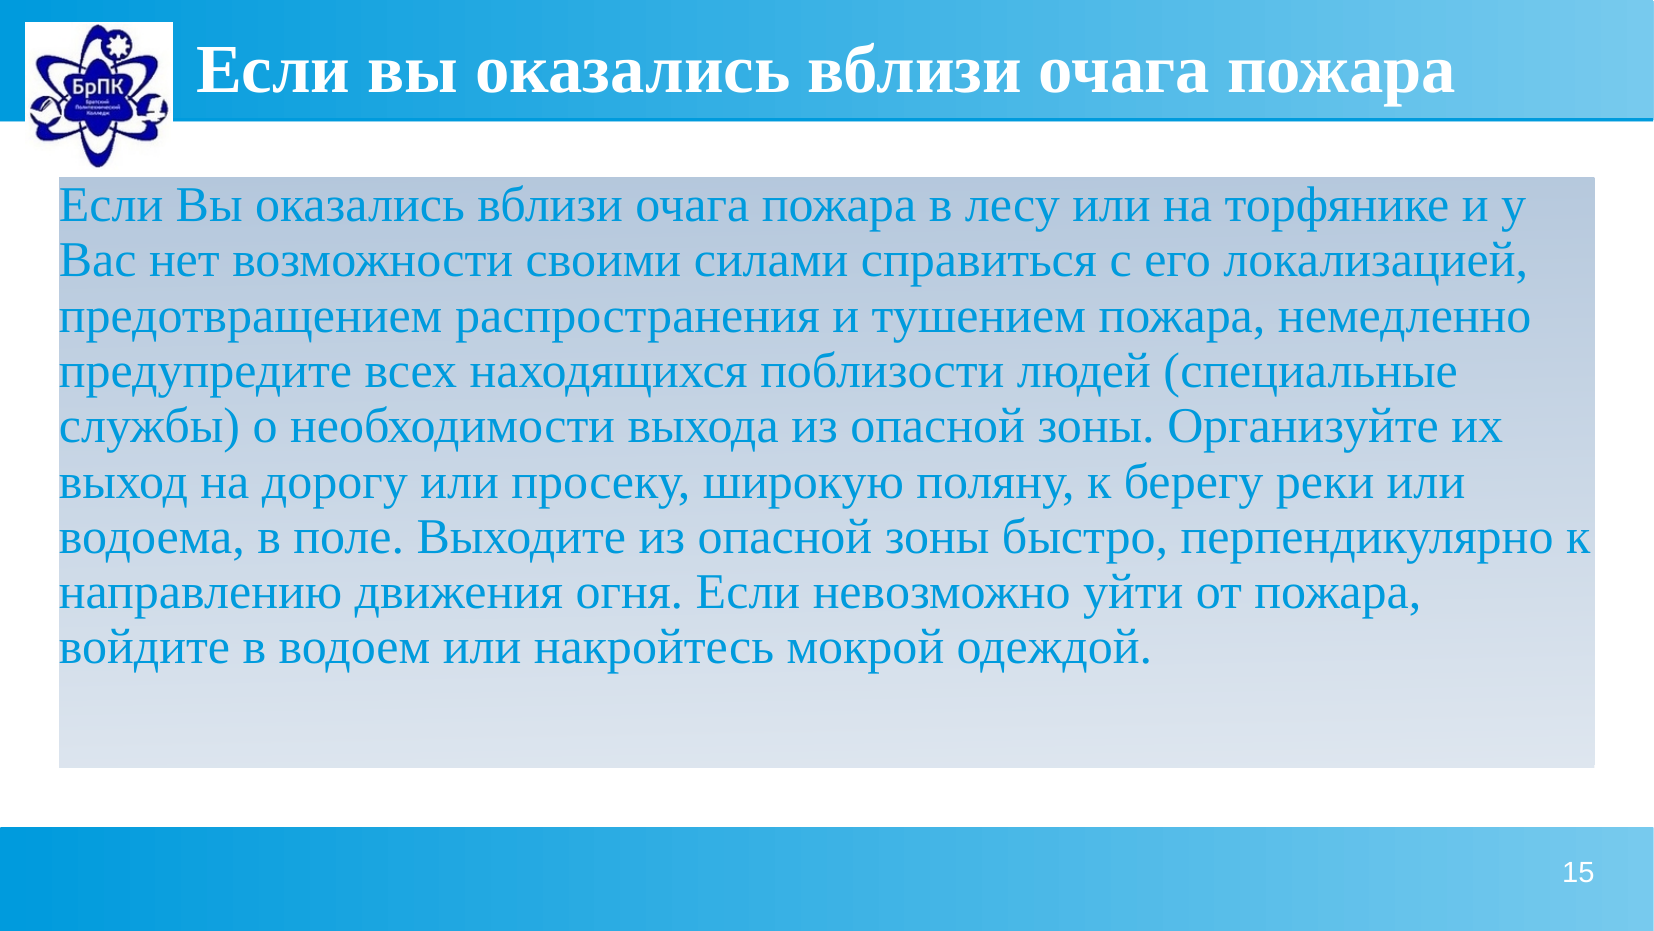

# Если вы оказались вблизи очага пожара
Если Вы оказались вблизи очага пожара в лесу или на торфянике и у Вас нет возможности своими силами справиться с его локализацией, предотвращением распространения и тушением пожара, немедленно предупредите всех находящихся поблизости людей (специальные службы) о необходимости выхода из опасной зоны. Организуйте их выход на дорогу или просеку, широкую поляну, к берегу реки или водоема, в поле. Выходите из опасной зоны быстро, перпендикулярно к направлению движения огня. Если невозможно уйти от пожара, войдите в водоем или накройтесь мокрой одеждой.
15